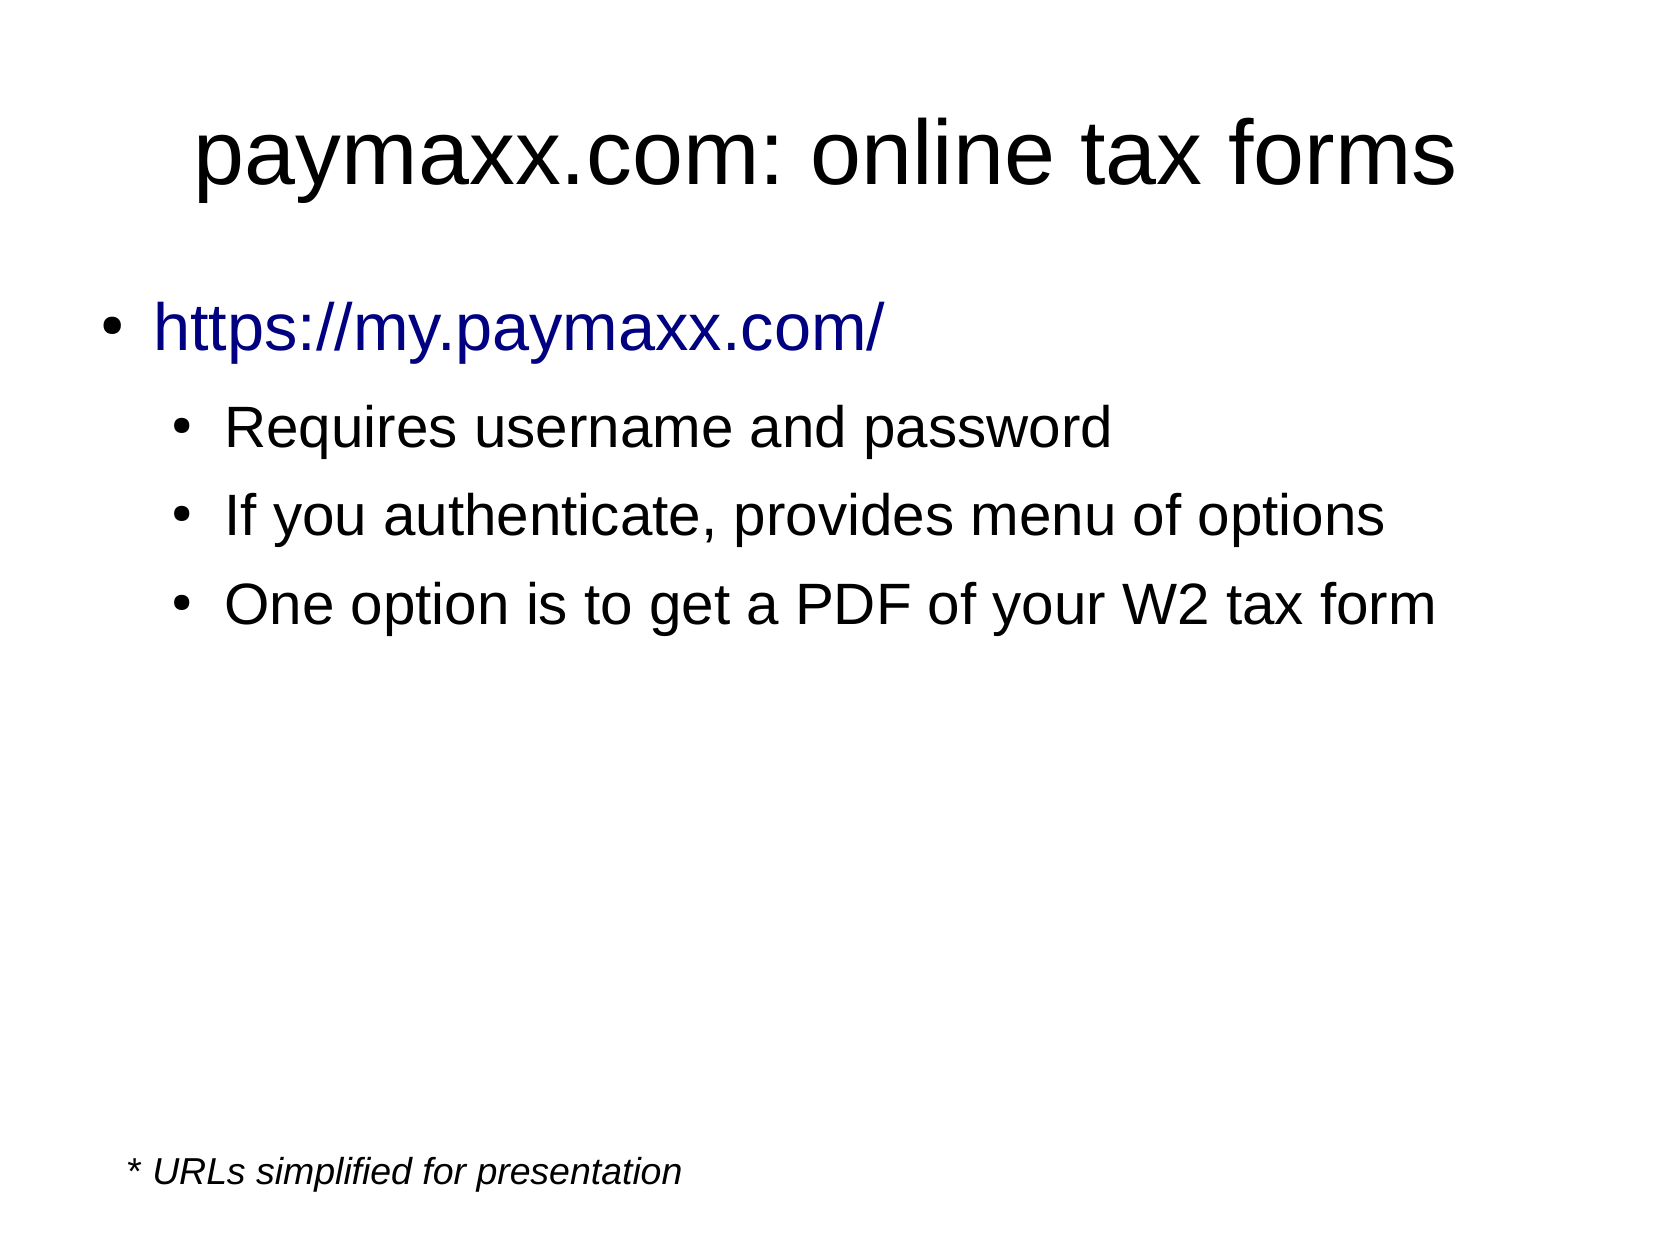

# paymaxx.com: online tax forms
https://my.paymaxx.com/
Requires username and password
If you authenticate, provides menu of options
One option is to get a PDF of your W2 tax form
* URLs simplified for presentation